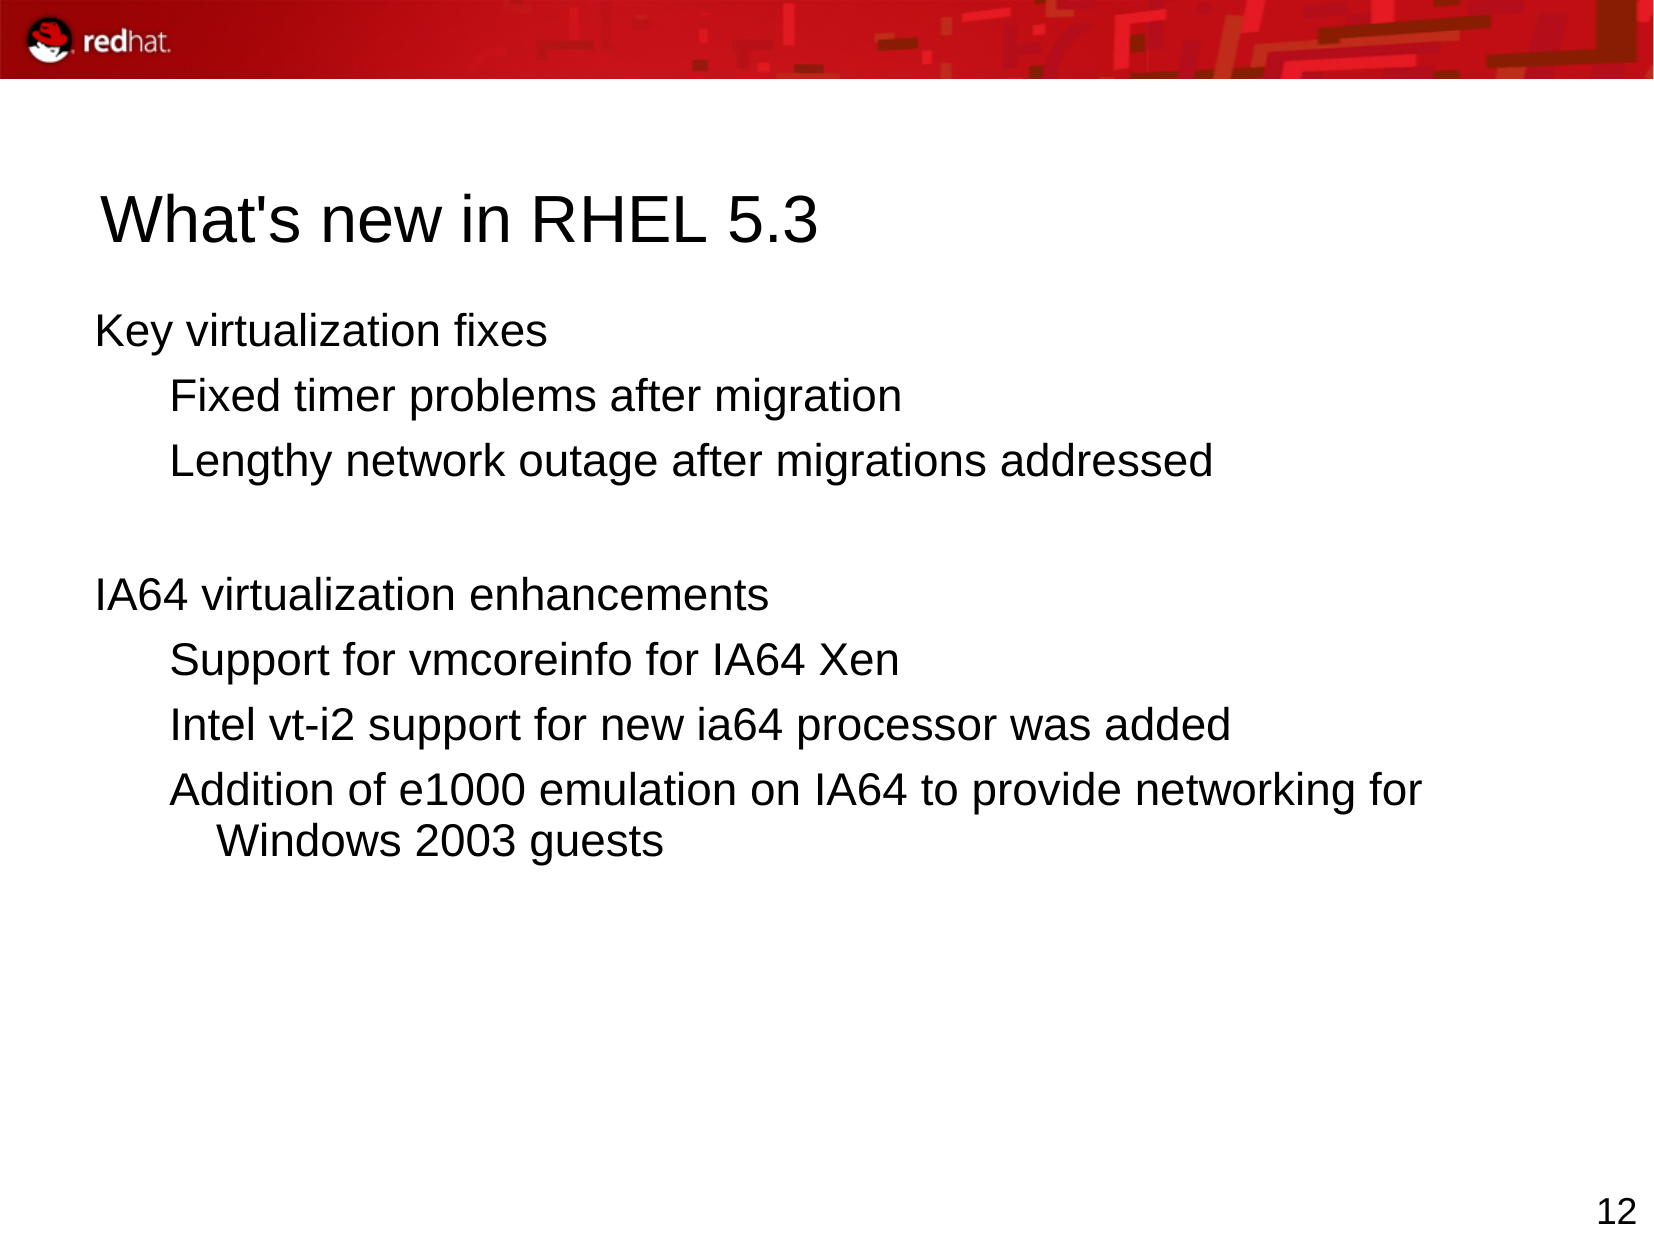

# What's new in RHEL 5.3
Key virtualization fixes
Fixed timer problems after migration
Lengthy network outage after migrations addressed
IA64 virtualization enhancements
Support for vmcoreinfo for IA64 Xen
Intel vt-i2 support for new ia64 processor was added
Addition of e1000 emulation on IA64 to provide networking for Windows 2003 guests